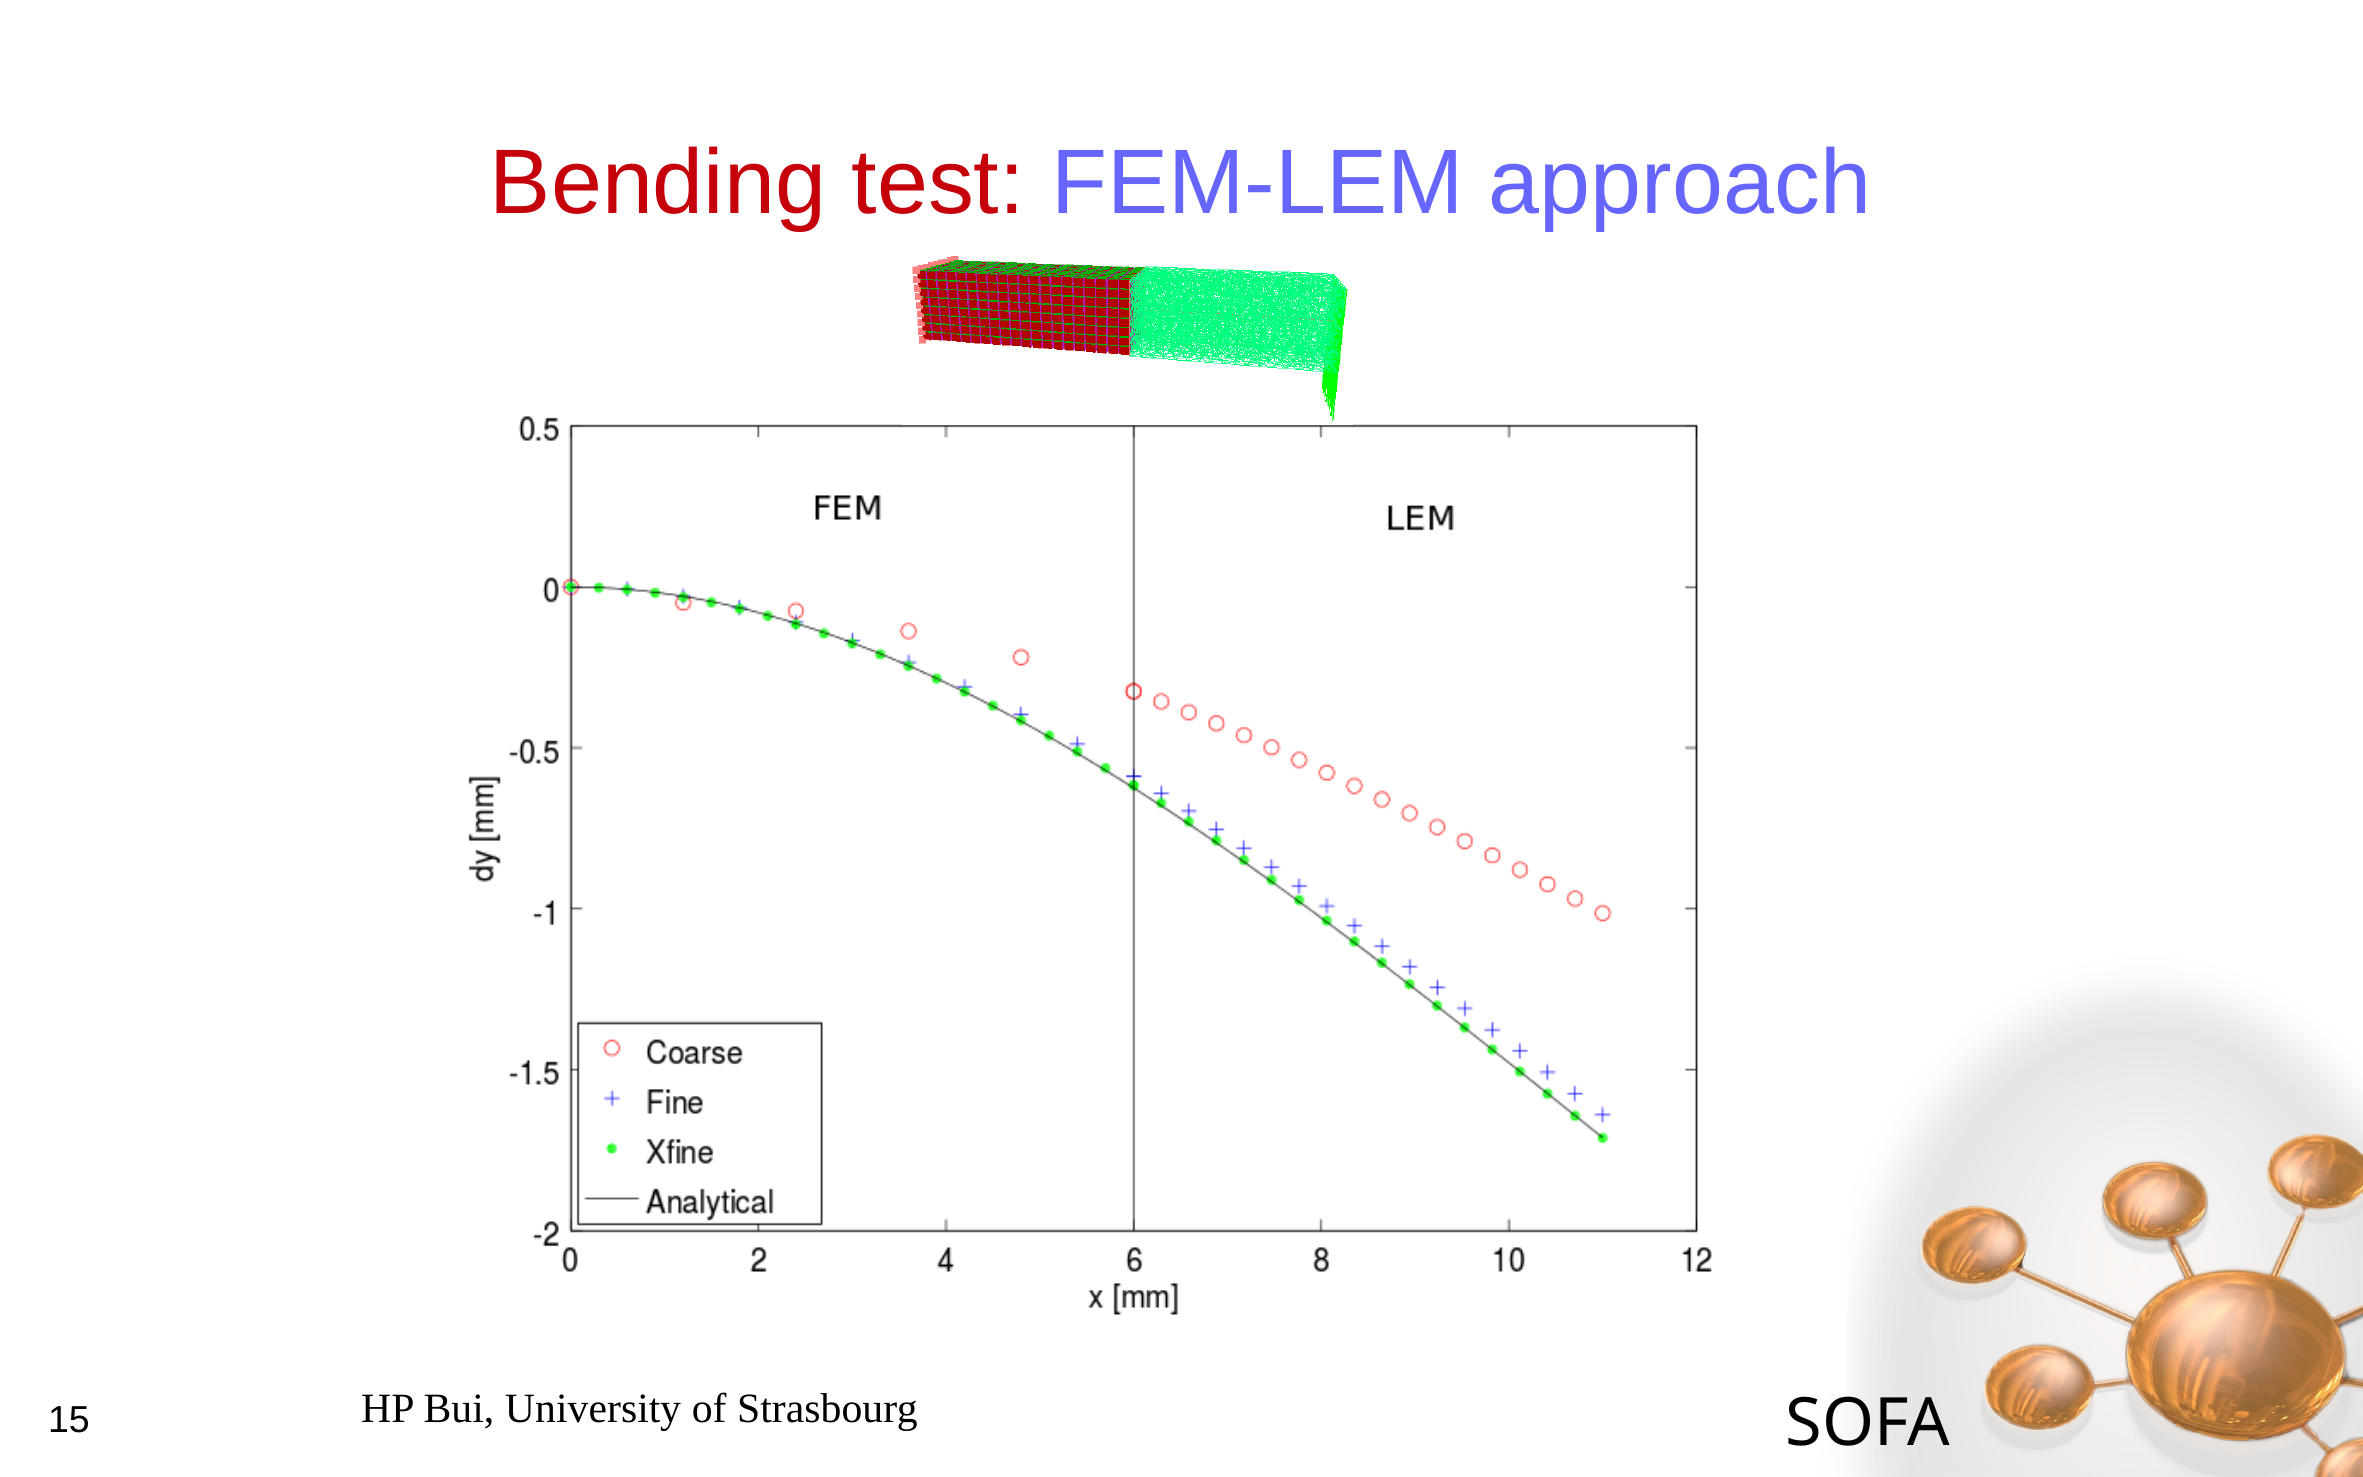

# Bending test: FEM-LEM approach
HP Bui, University of Strasbourg